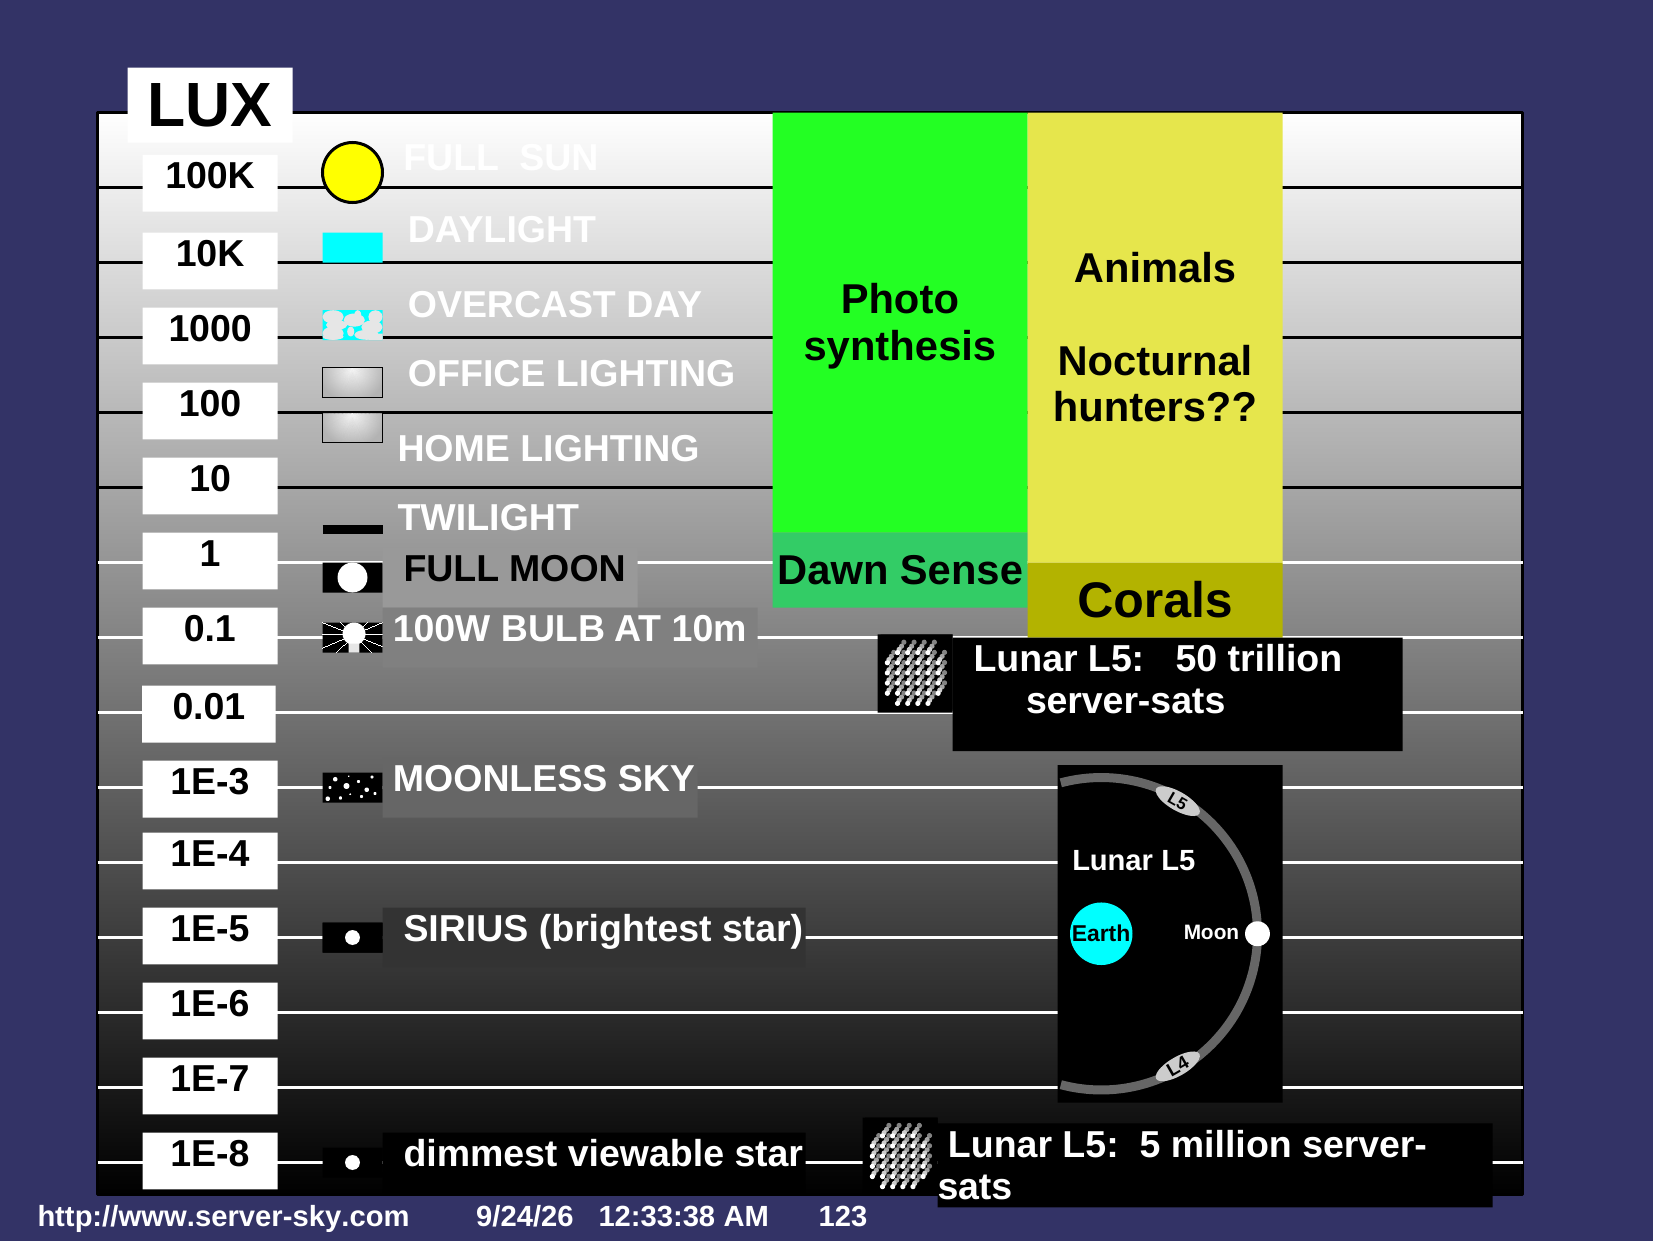

LUX
100K
10K
1000
100
10
1
0.1
0.01
1E-3
1E-4
1E-5
1E-6
1E-7
1E-8
Photo
synthesis
Animals
Nocturnal
hunters??
FULL SUN
 DAYLIGHT
 OVERCAST DAY
 OFFICE LIGHTING
HOME LIGHTING
TWILIGHT
Dawn Sense
 FULL MOON
Corals
 100W BULB AT 10m
 Lunar L5: 50 trillion
 server-sats
 MOONLESS SKY
L5
Lunar L5
Earth
Moon
L4
 SIRIUS (brightest star)
 Lunar L5: 5 million server-sats
 dimmest viewable star